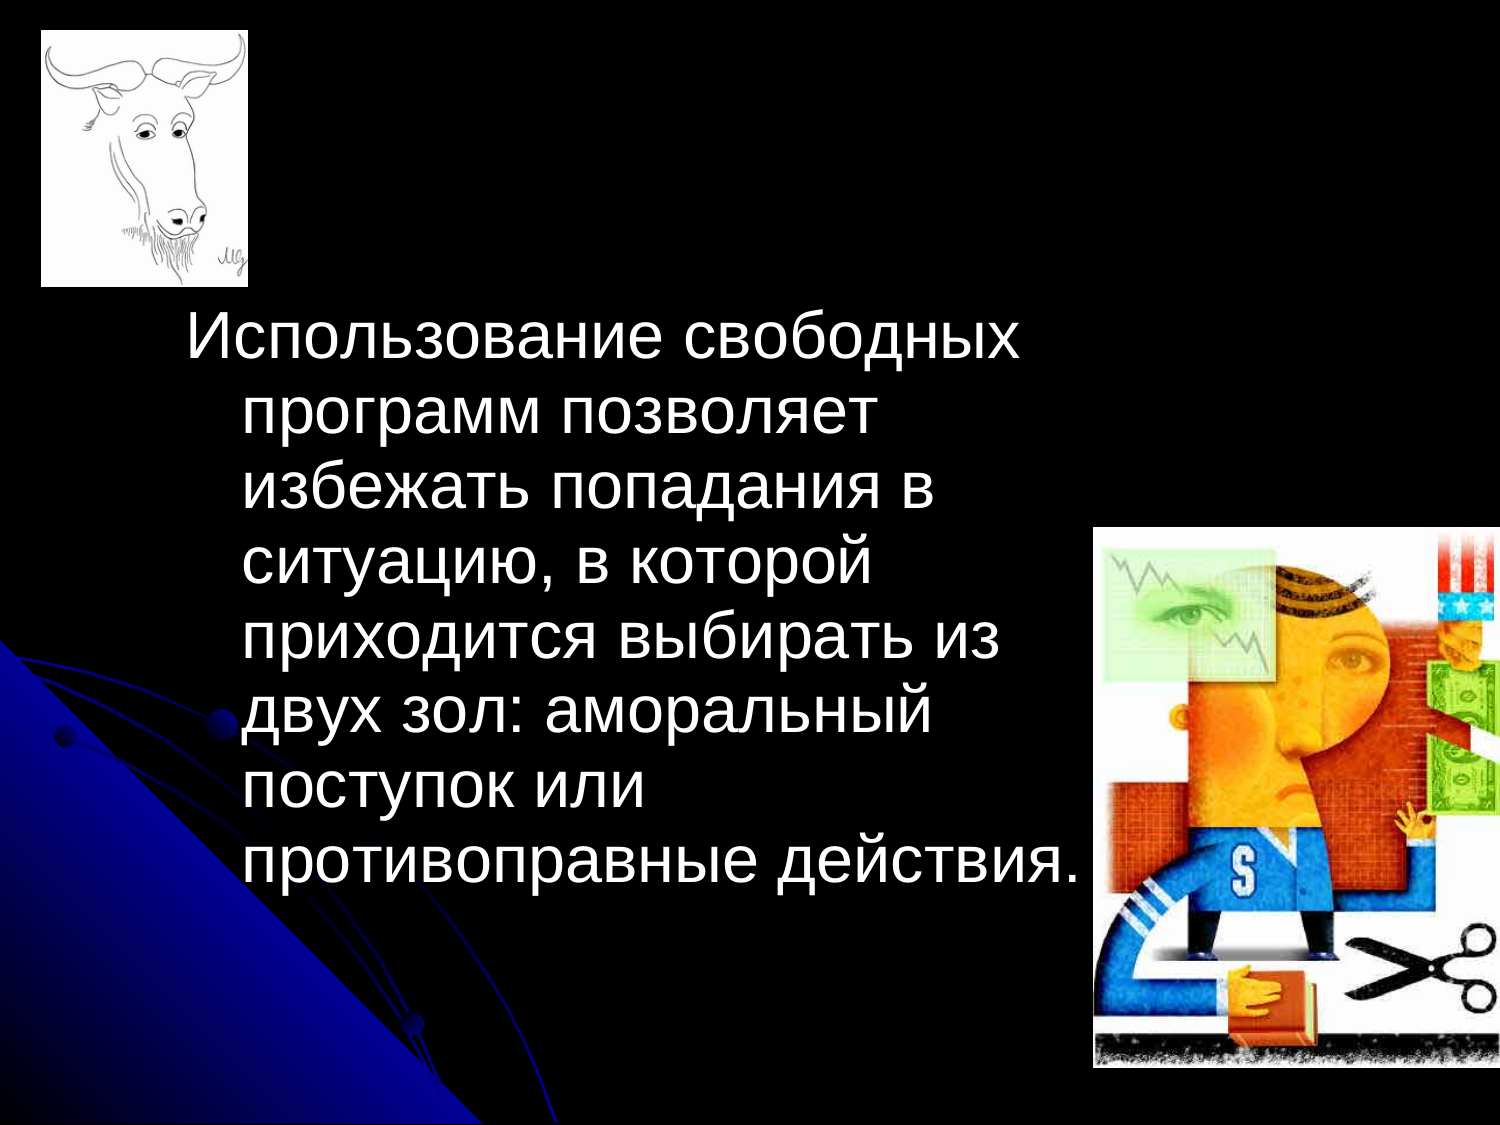

# Использование свободных программ позволяет избежать попадания в ситуацию, в которой приходится выбирать из двух зол: аморальный поступок или противоправные действия.